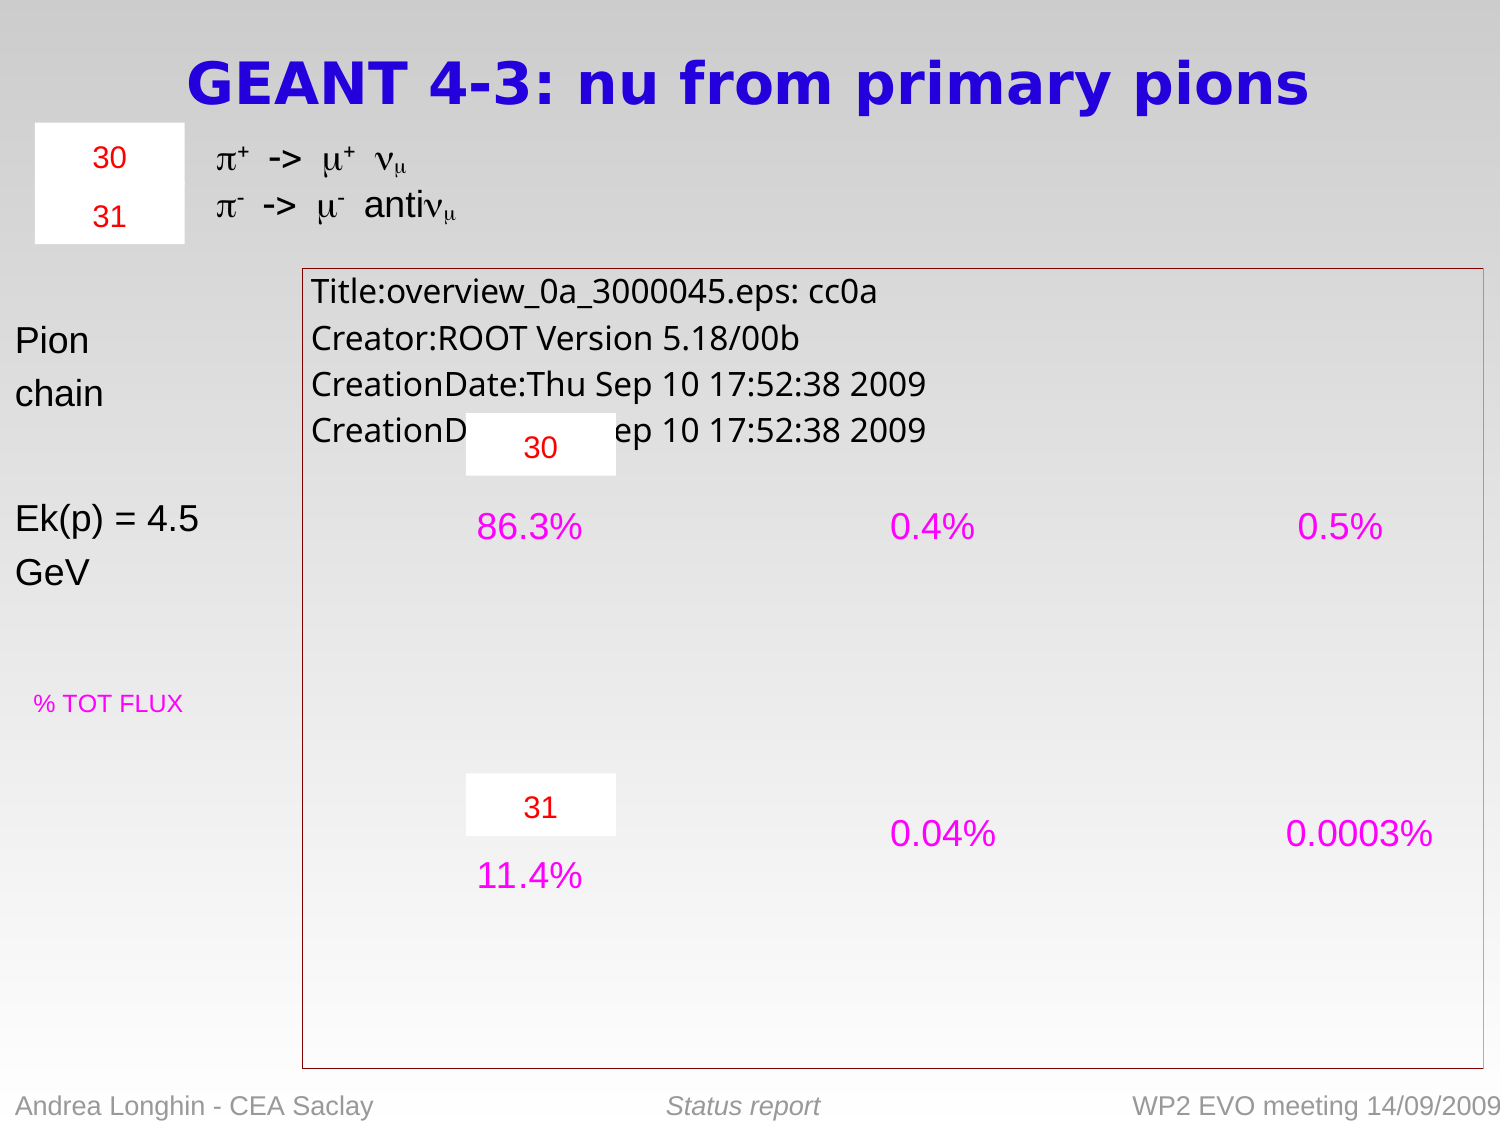

# GEANT 4-3: nu from primary pions
 p+ -> m+ nm
30
 p- -> m- antinm
31
% pions numu du pi 86.3126
% pions anumu du pi 11.3711
% pions numu du mu 0.0360691
% pions anumu du mu 0.389468
% pions nue du mu 0.493853
% pions anue du mu 0.000316325
% kaons numu du ka 0.55309
% kaons anumu du ka 0.00945237
% kaons numu du pi 0.125582
% kaons anumu du pi0.0193577
% kaons nue du mu 0.00414473
% kaons anumu du mu 0.00290249
% kaons anue du mu 0.000115683
% kaons numu du mu 0.000143282
% kaons numu du 3 0.0701436
% kaons anumu du 3 0.00146301
% kaons nue du 3 0.0859358
% kaons anue du 3 0.00105842
% kzeros numu du pi 0.312343
% kzeros anumu du pi 0.0729235
% kzeros nue du mu 0.00201975
% kzeros anumu du mu 0.00152197
% kzeros nue du mu 0.000297582
% kzeros numu du mu 0.000379307
% kzeros numu du 3 0.0226721
% kzeros anumu du 3 0.0279302
% kzeros nue du 3 0.0234013
% kzeros anue du 3 0.0283244
Pion chain
30
Ek(p) = 4.5 GeV
86.3%
0.4%
0.5%
% TOT FLUX
31
0.04%
0.0003%
11.4%